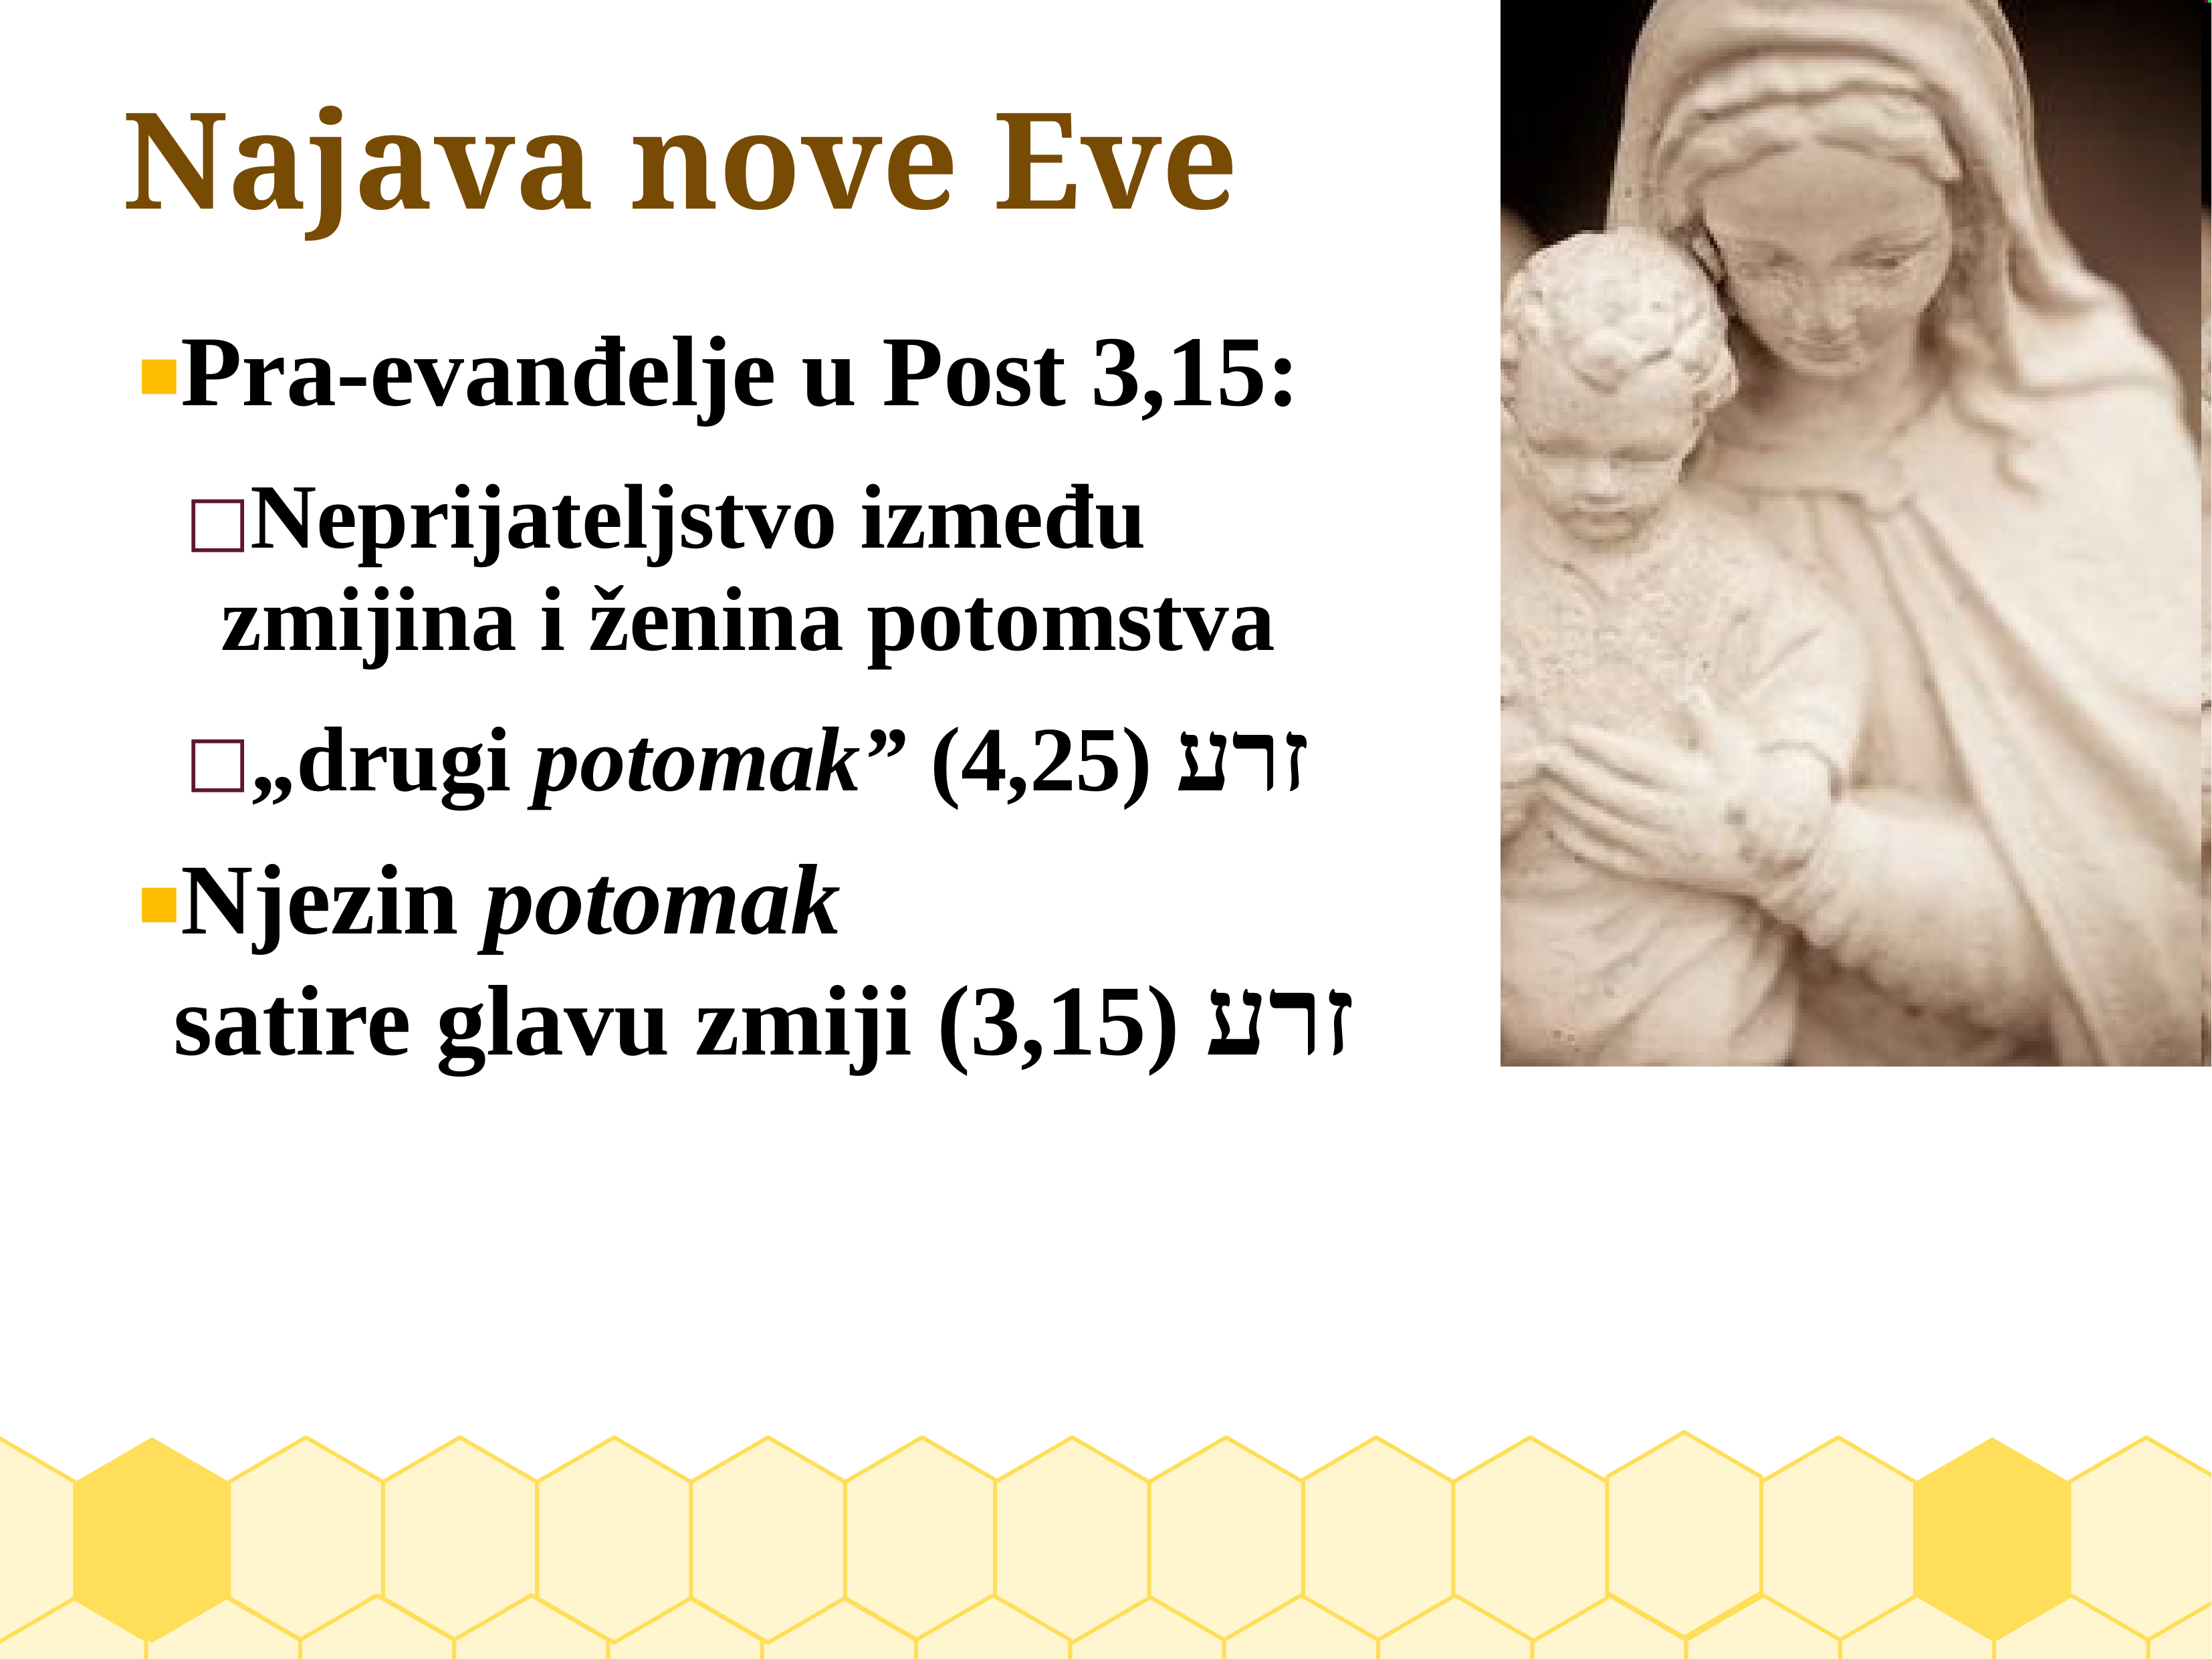

# Najava nove Eve
Pra-evanđelje u Post 3,15:
Neprijateljstvo između
zmijina i ženina potomstva
„drugi potomak” (4,25) זרע
Njezin potomak
satire glavu zmiji (3,15) זרע